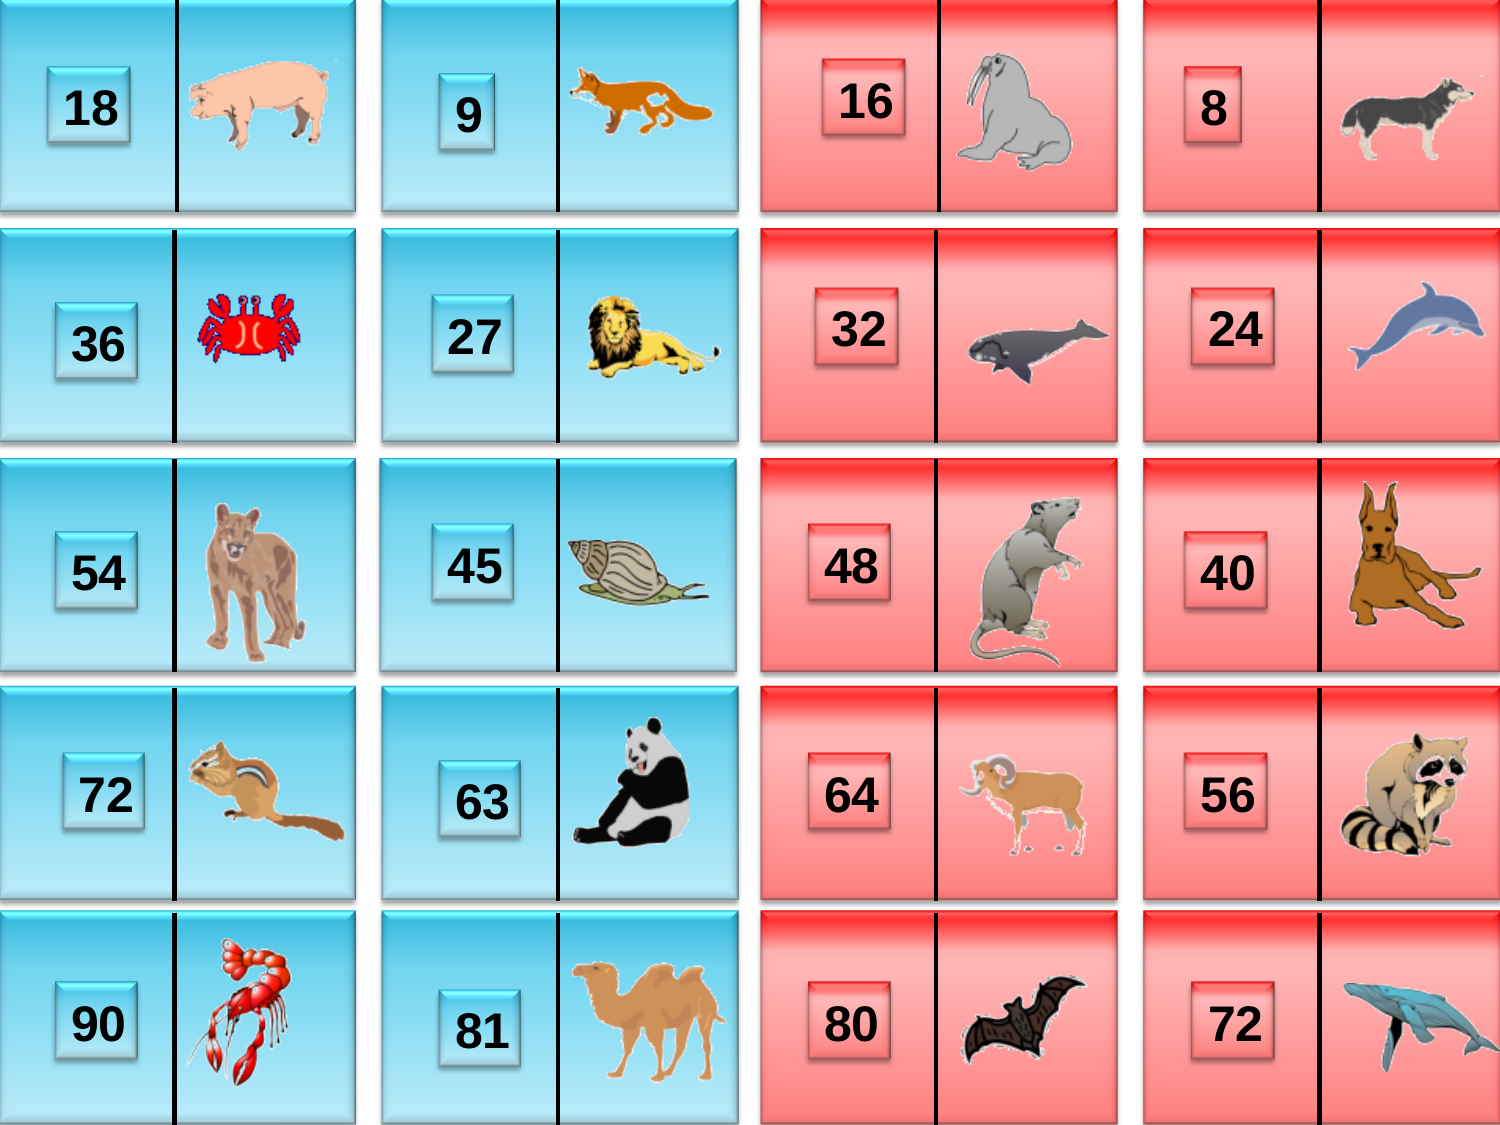

16
18
8
9
32
24
27
36
45
48
54
40
72
64
56
63
90
80
72
81